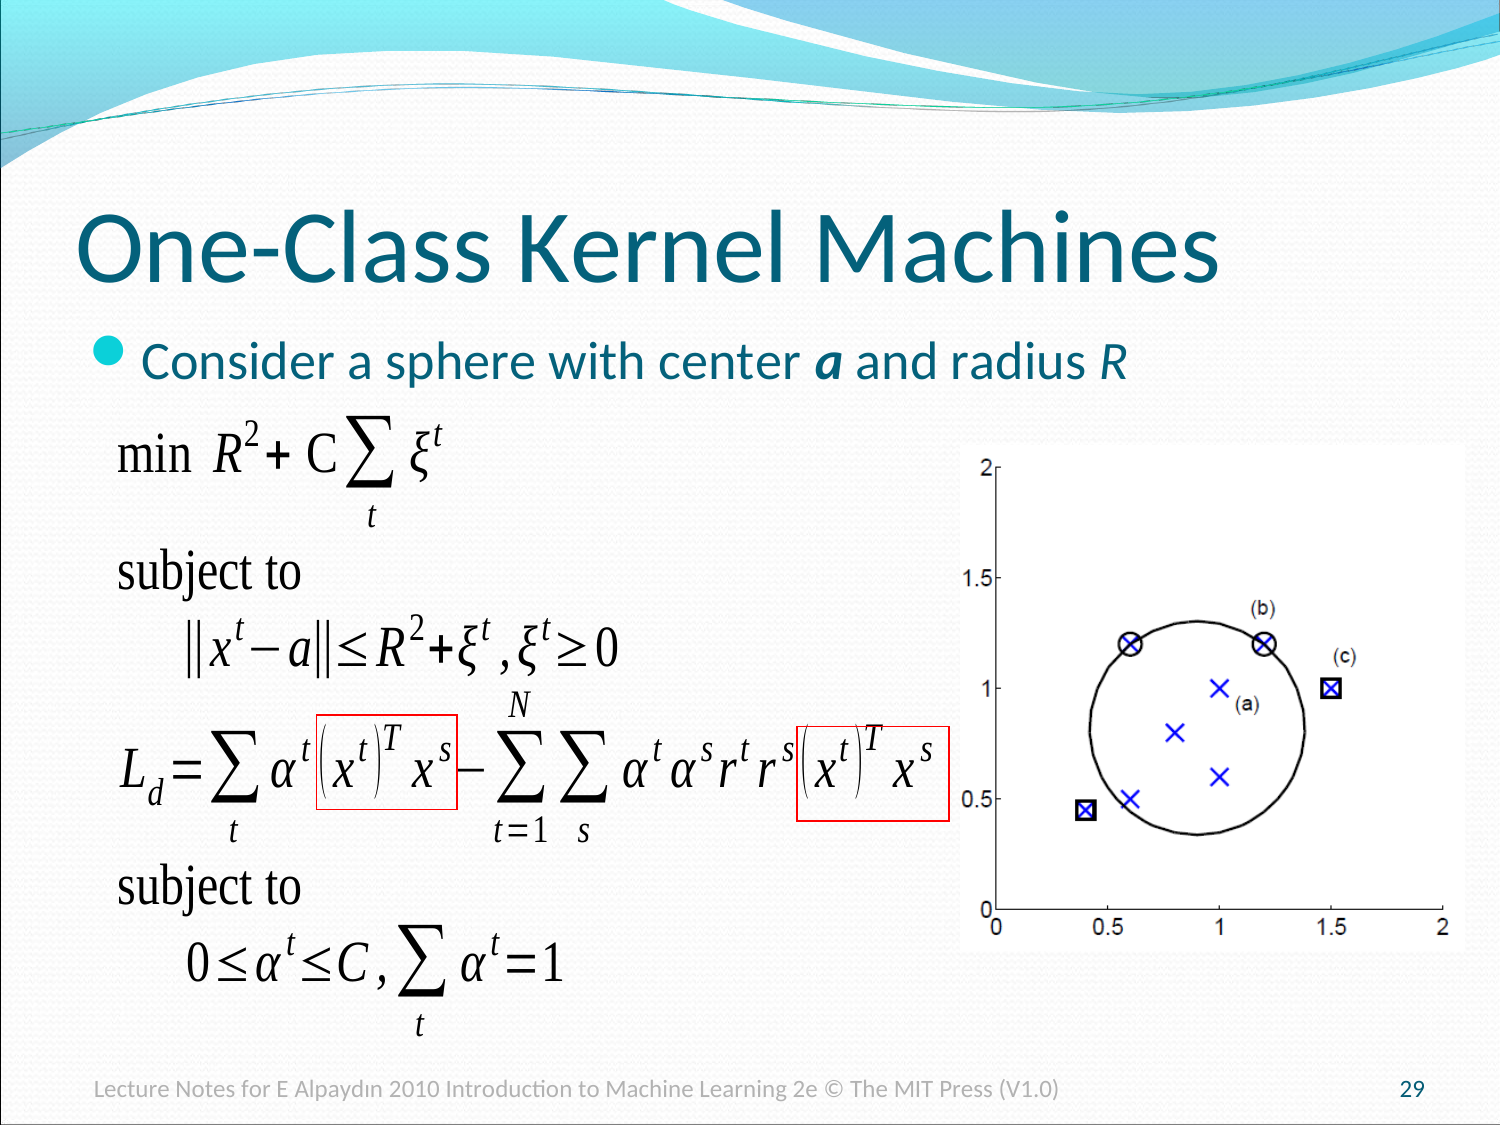

# One-Class Kernel Machines
Consider a sphere with center a and radius R
Lecture Notes for E Alpaydın 2010 Introduction to Machine Learning 2e © The MIT Press (V1.0)